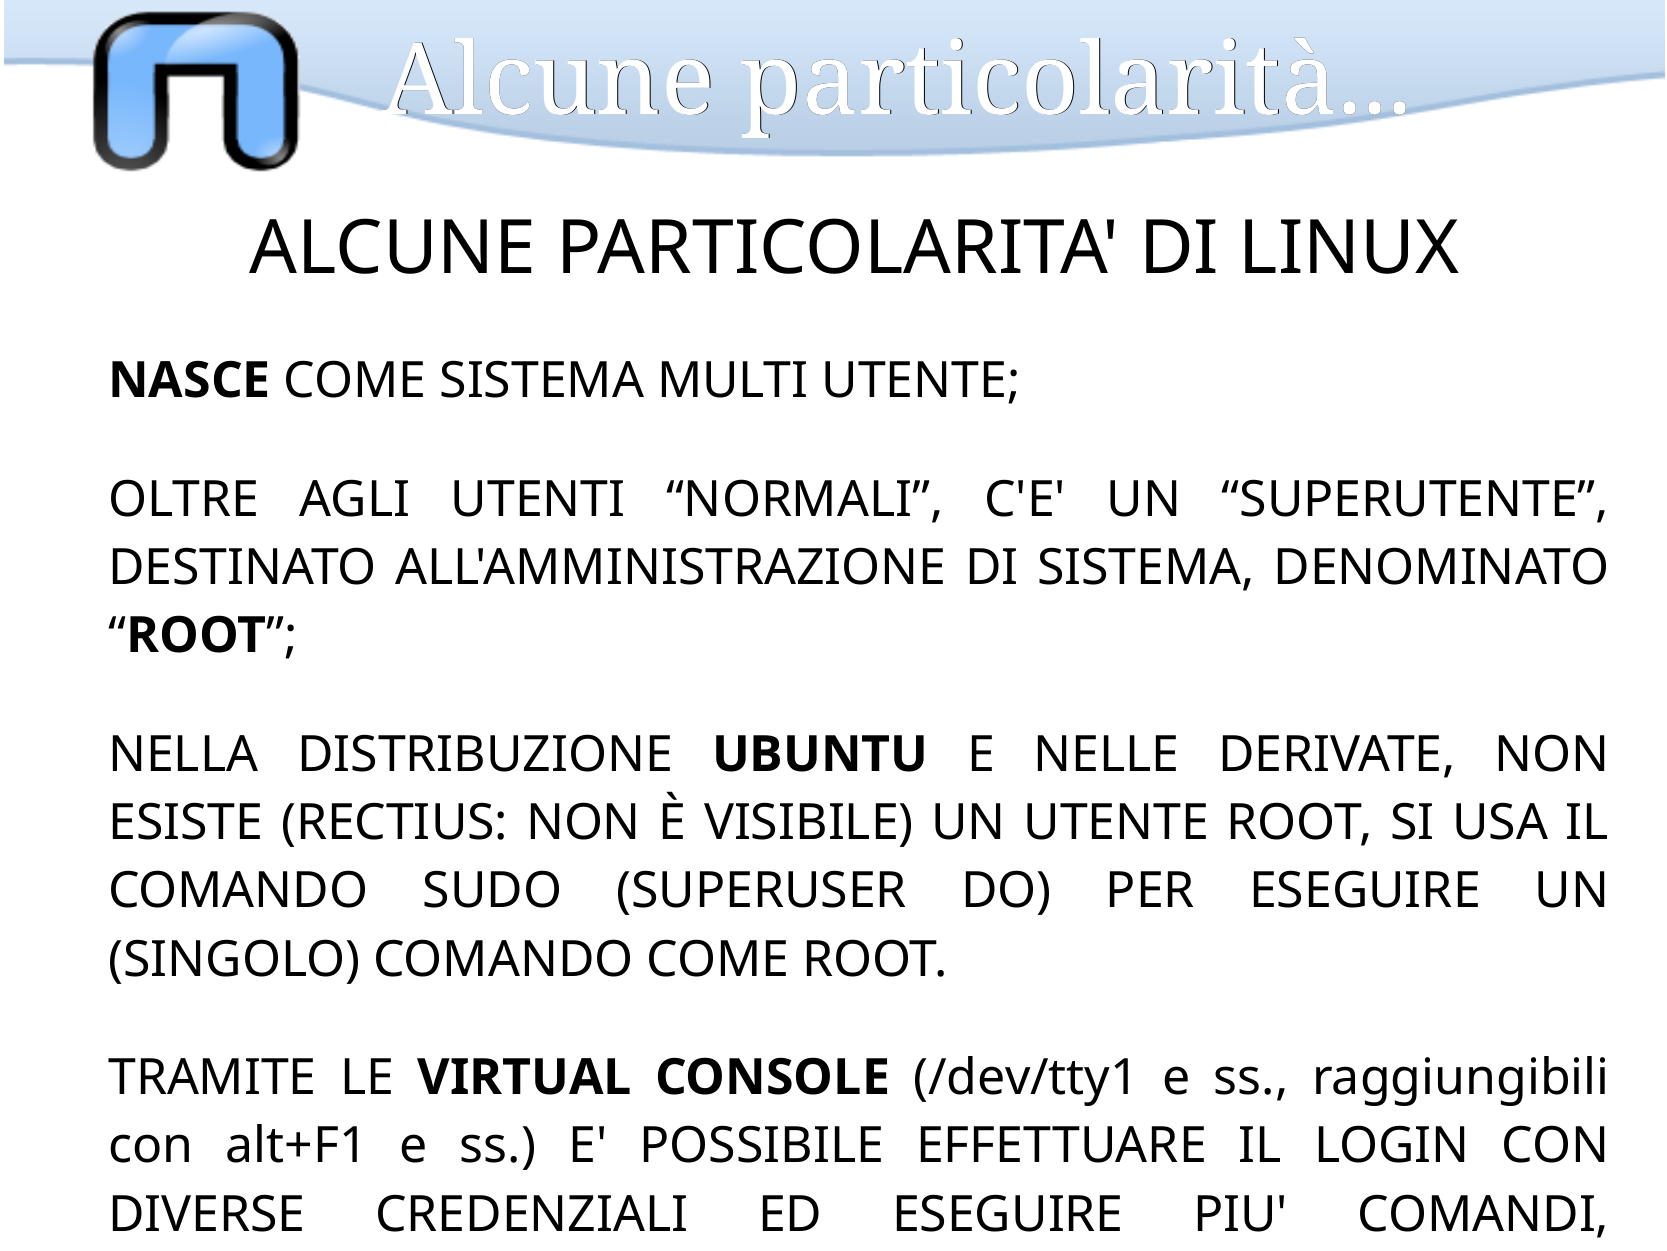

Alcune particolarità...
# ALCUNE PARTICOLARITA' DI LINUX
NASCE COME SISTEMA MULTI UTENTE;
OLTRE AGLI UTENTI “NORMALI”, C'E' UN “SUPERUTENTE”, DESTINATO ALL'AMMINISTRAZIONE DI SISTEMA, DENOMINATO “ROOT”;
NELLA DISTRIBUZIONE UBUNTU E NELLE DERIVATE, NON ESISTE (RECTIUS: NON È VISIBILE) UN UTENTE ROOT, SI USA IL COMANDO SUDO (SUPERUSER DO) PER ESEGUIRE UN (SINGOLO) COMANDO COME ROOT.
TRAMITE LE VIRTUAL CONSOLE (/dev/tty1 e ss., raggiungibili con alt+F1 e ss.) E' POSSIBILE EFFETTUARE IL LOGIN CON DIVERSE CREDENZIALI ED ESEGUIRE PIU' COMANDI, CONTEMPORANEAMENTE.